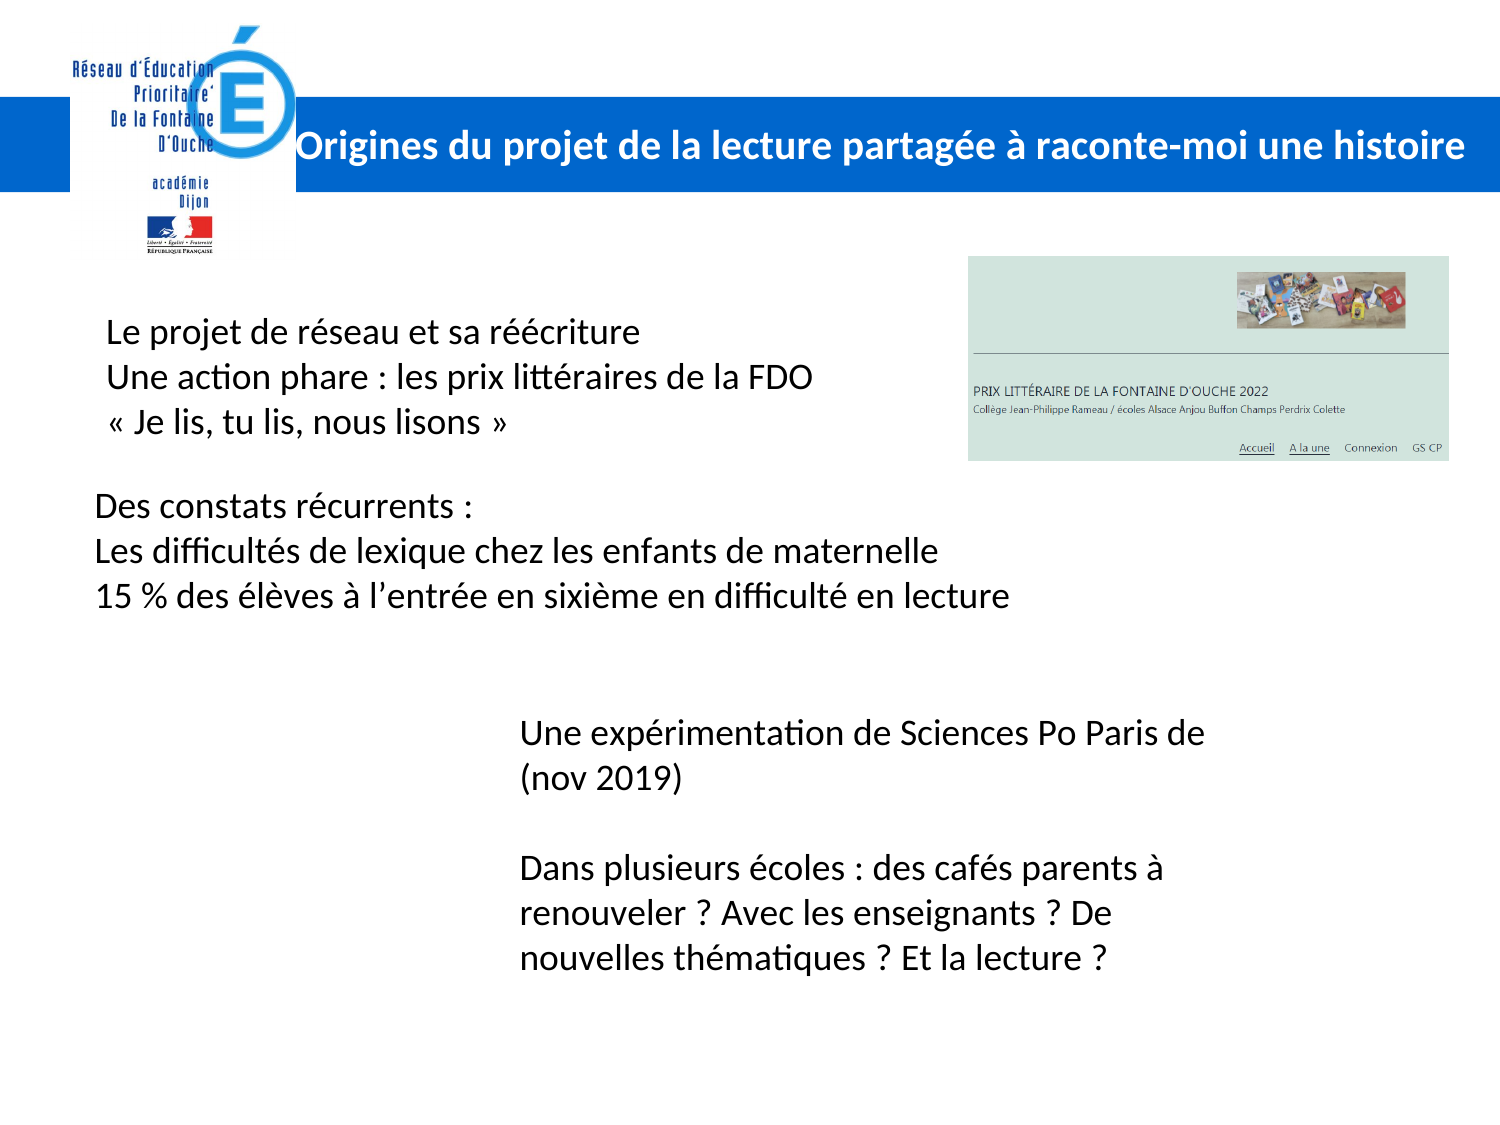

Origines du projet de la lecture partagée à raconte-moi une histoire
Le projet de réseau et sa réécriture
Une action phare : les prix littéraires de la FDO
« Je lis, tu lis, nous lisons »
Des constats récurrents :
Les difficultés de lexique chez les enfants de maternelle
15 % des élèves à l’entrée en sixième en difficulté en lecture
Une expérimentation de Sciences Po Paris de (nov 2019)
Dans plusieurs écoles : des cafés parents à renouveler ? Avec les enseignants ? De nouvelles thématiques ? Et la lecture ?